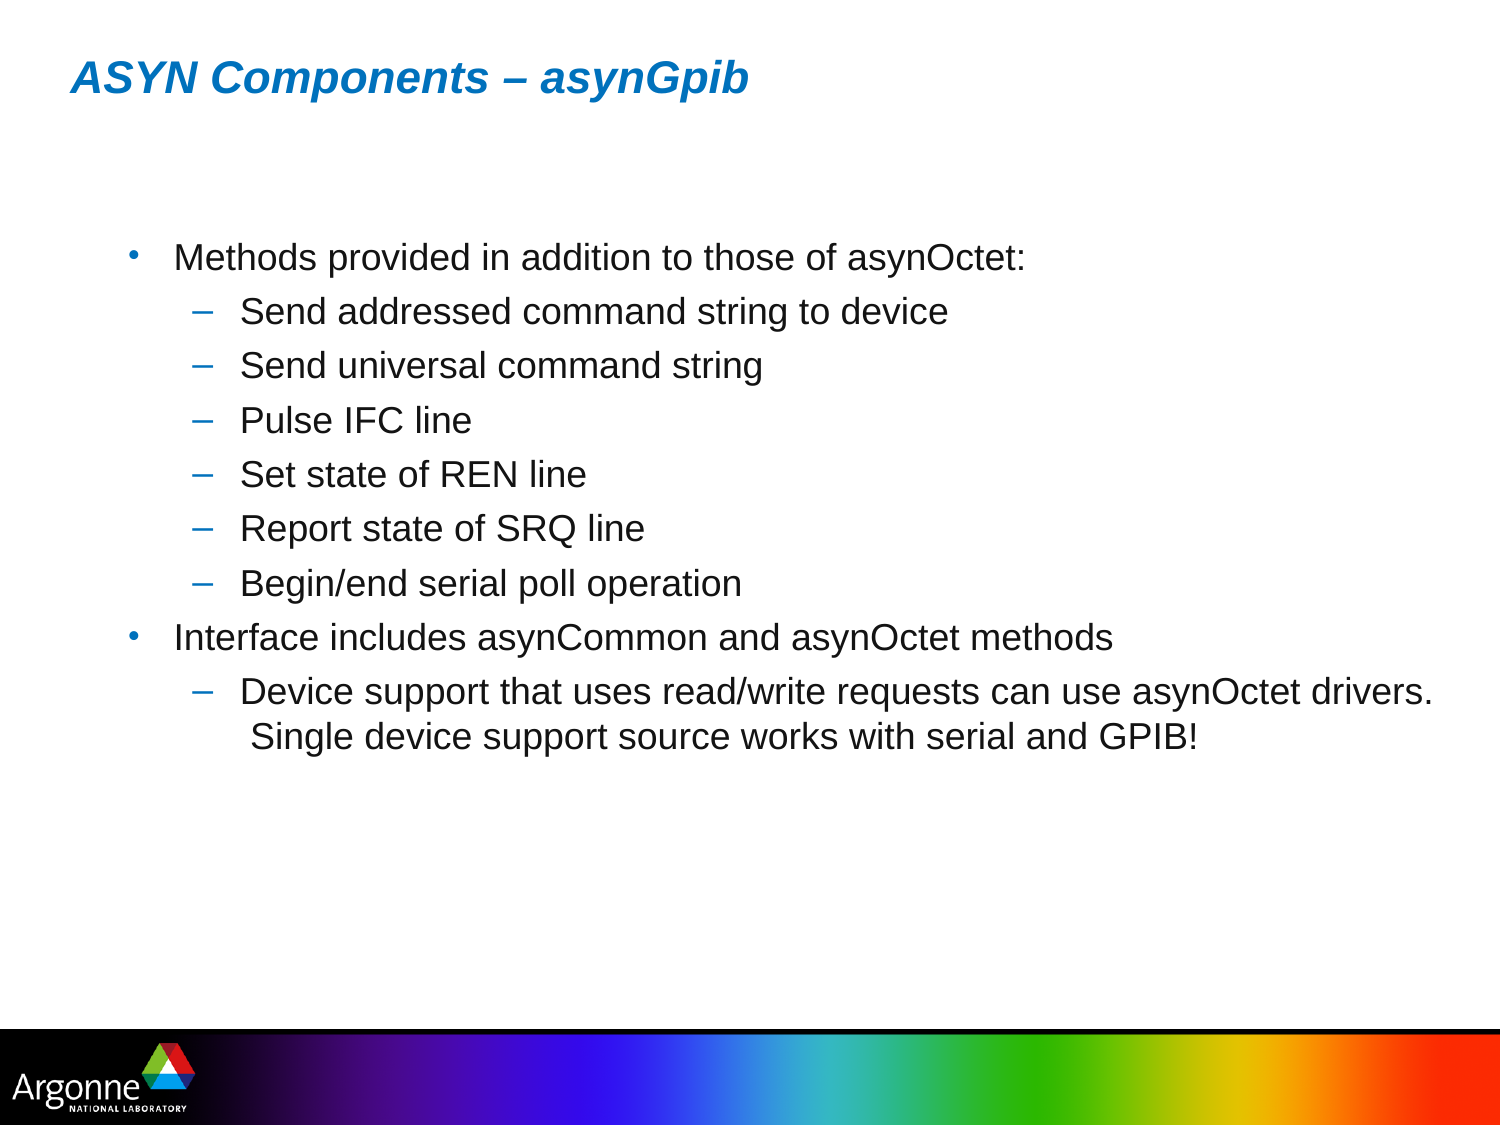

# ASYN Components – asynGpib
Methods provided in addition to those of asynOctet:
Send addressed command string to device
Send universal command string
Pulse IFC line
Set state of REN line
Report state of SRQ line
Begin/end serial poll operation
Interface includes asynCommon and asynOctet methods
Device support that uses read/write requests can use asynOctet drivers. Single device support source works with serial and GPIB!